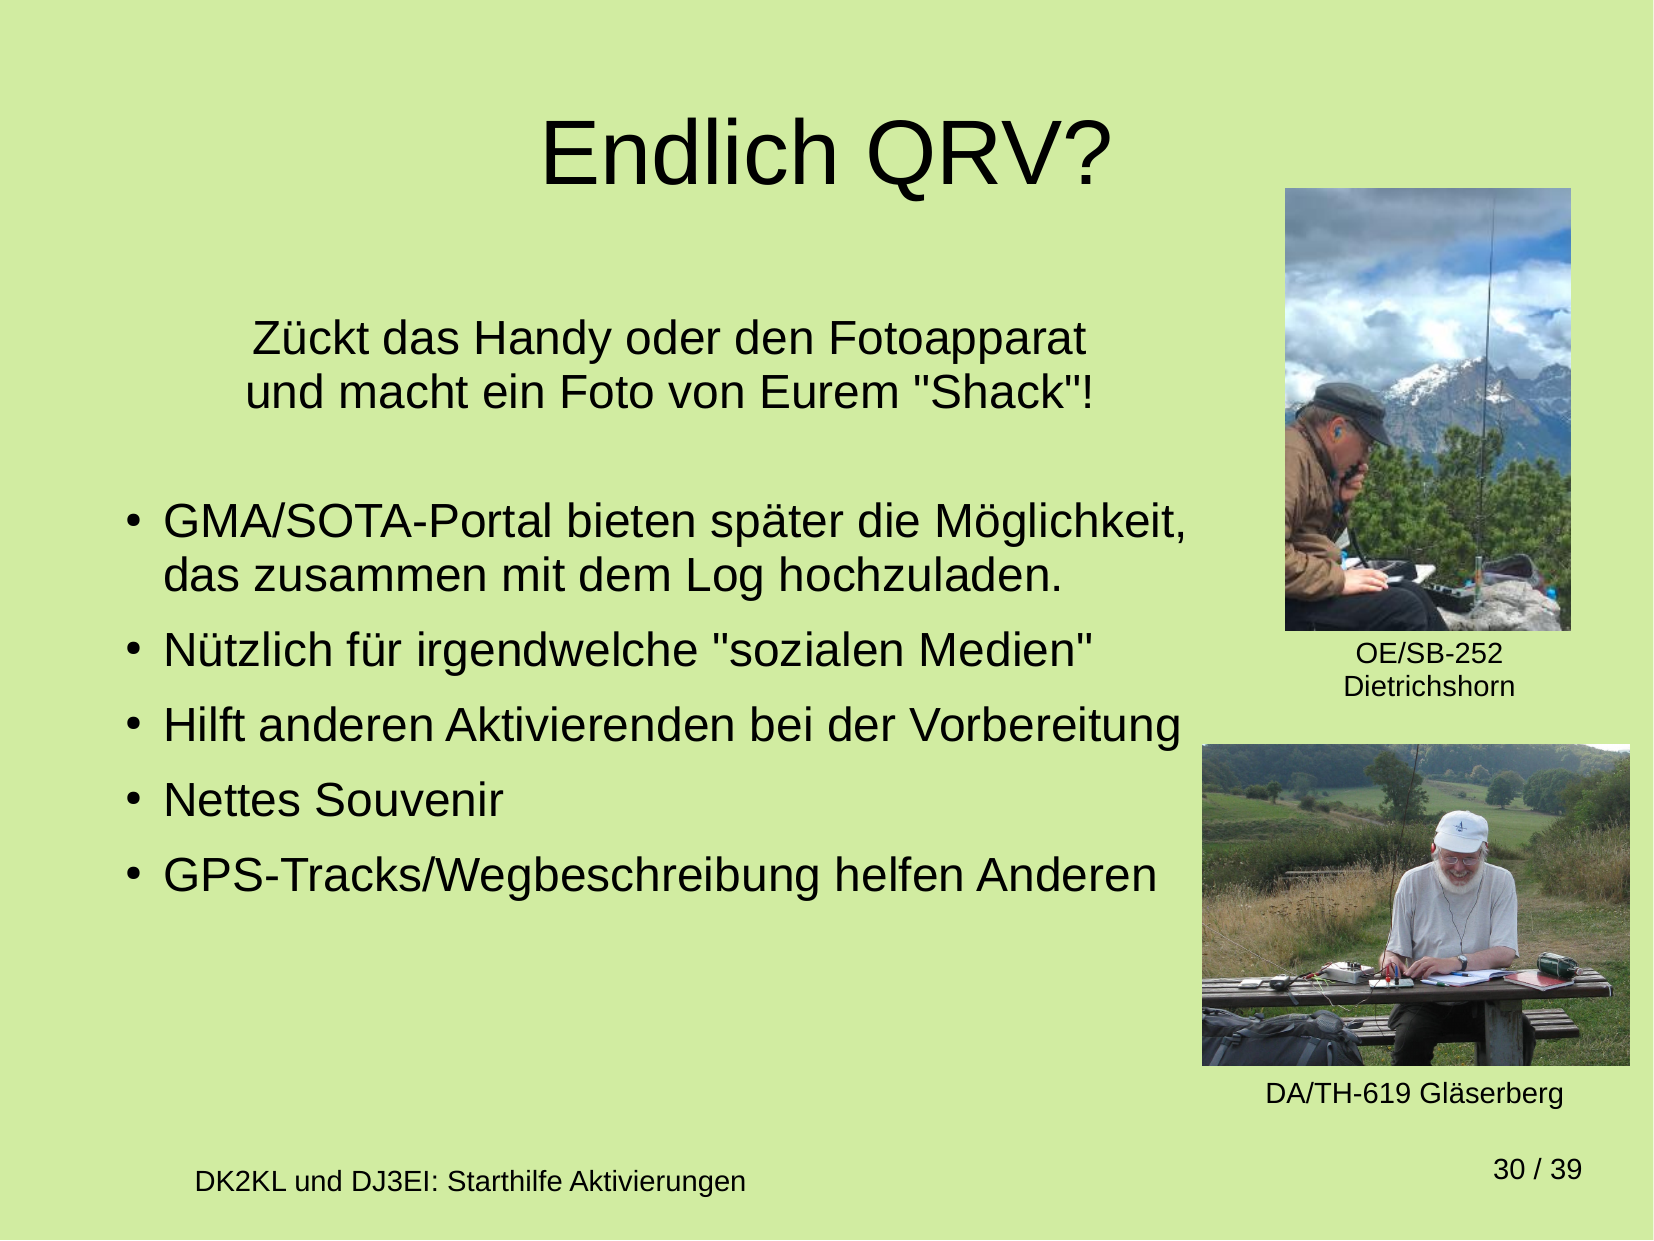

# Endlich QRV?
Zückt das Handy oder den Fotoapparat
und macht ein Foto von Eurem "Shack"!
GMA/SOTA-Portal bieten später die Möglichkeit, das zusammen mit dem Log hochzuladen.
Nützlich für irgendwelche "sozialen Medien"
Hilft anderen Aktivierenden bei der Vorbereitung
Nettes Souvenir
GPS-Tracks/Wegbeschreibung helfen Anderen
OE/SB-252
Dietrichshorn
DA/TH-619 Gläserberg